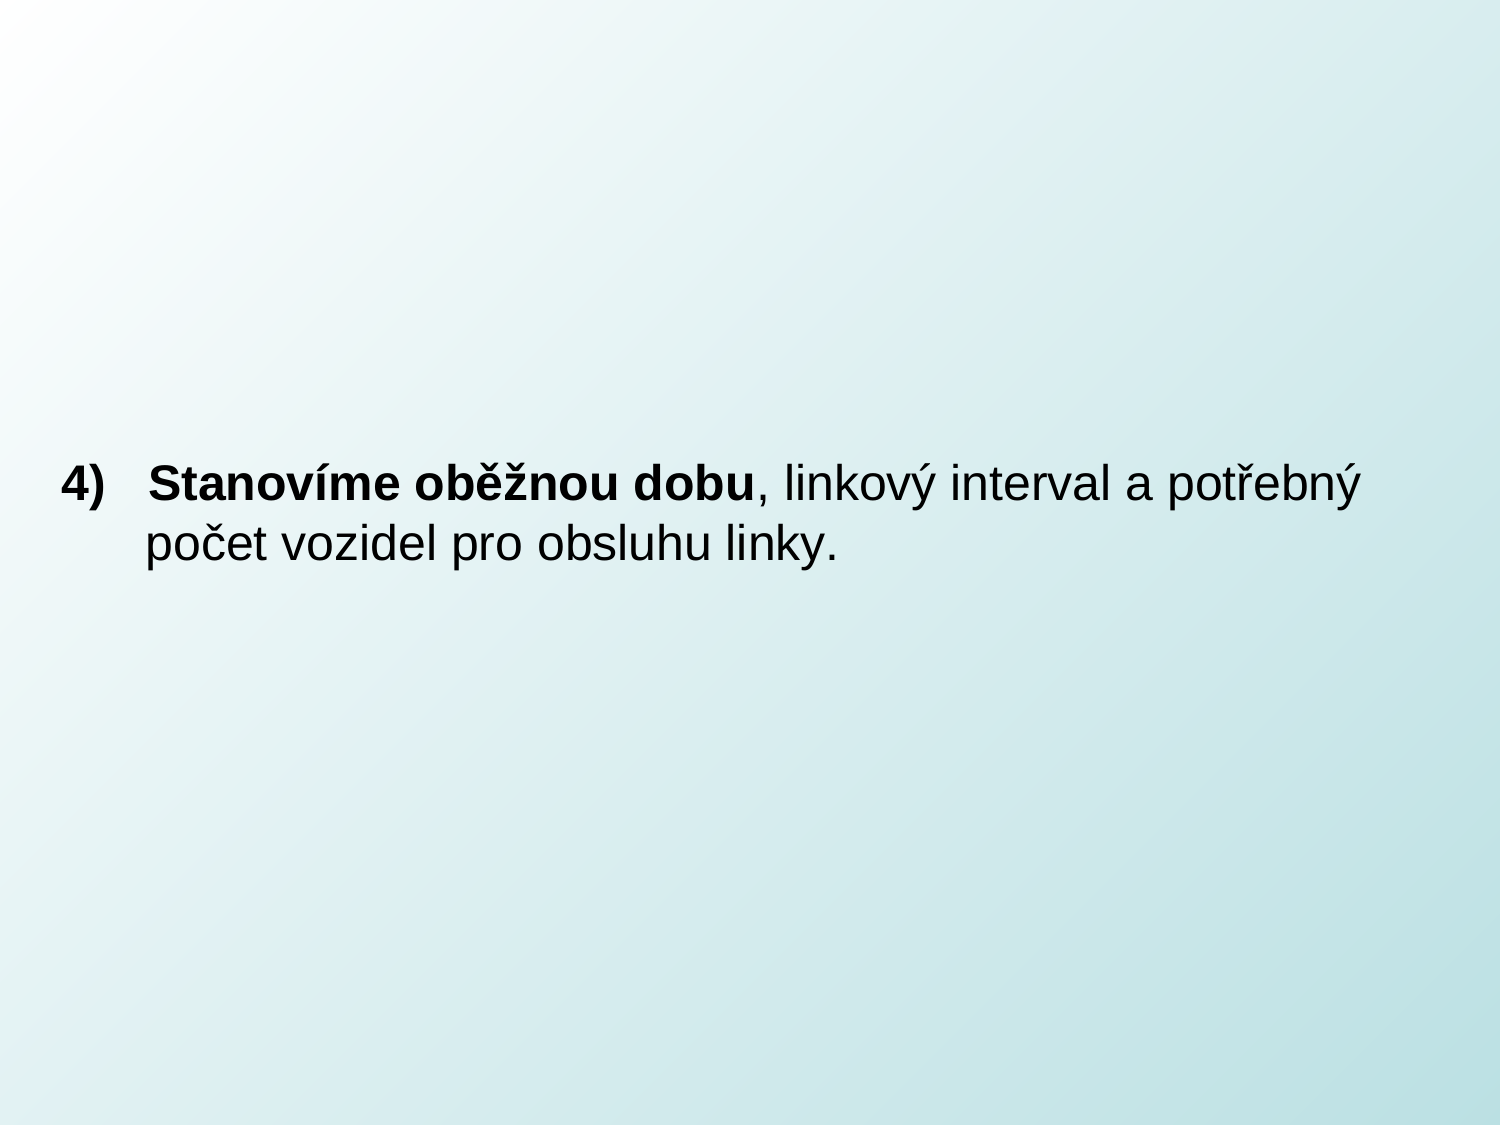

# 4) Stanovíme oběžnou dobu, linkový interval a potřebný
 počet vozidel pro obsluhu linky.